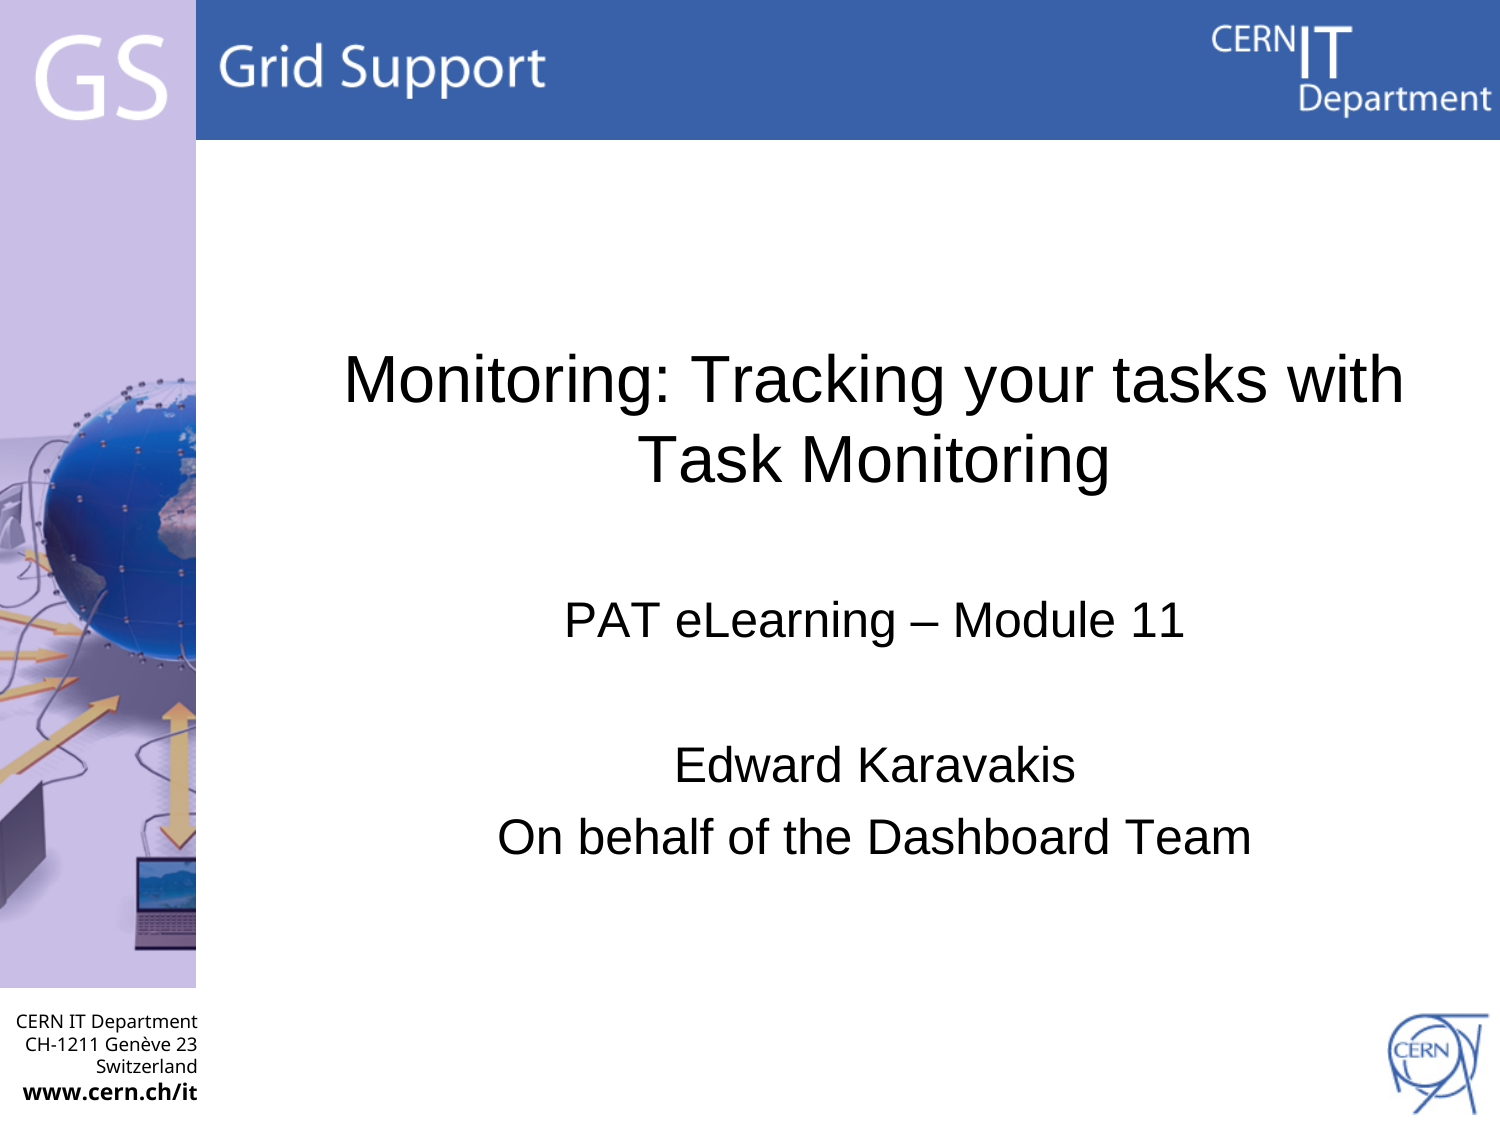

Monitoring: Tracking your tasks with Task Monitoring
PAT eLearning – Module 11
Edward Karavakis
On behalf of the Dashboard Team